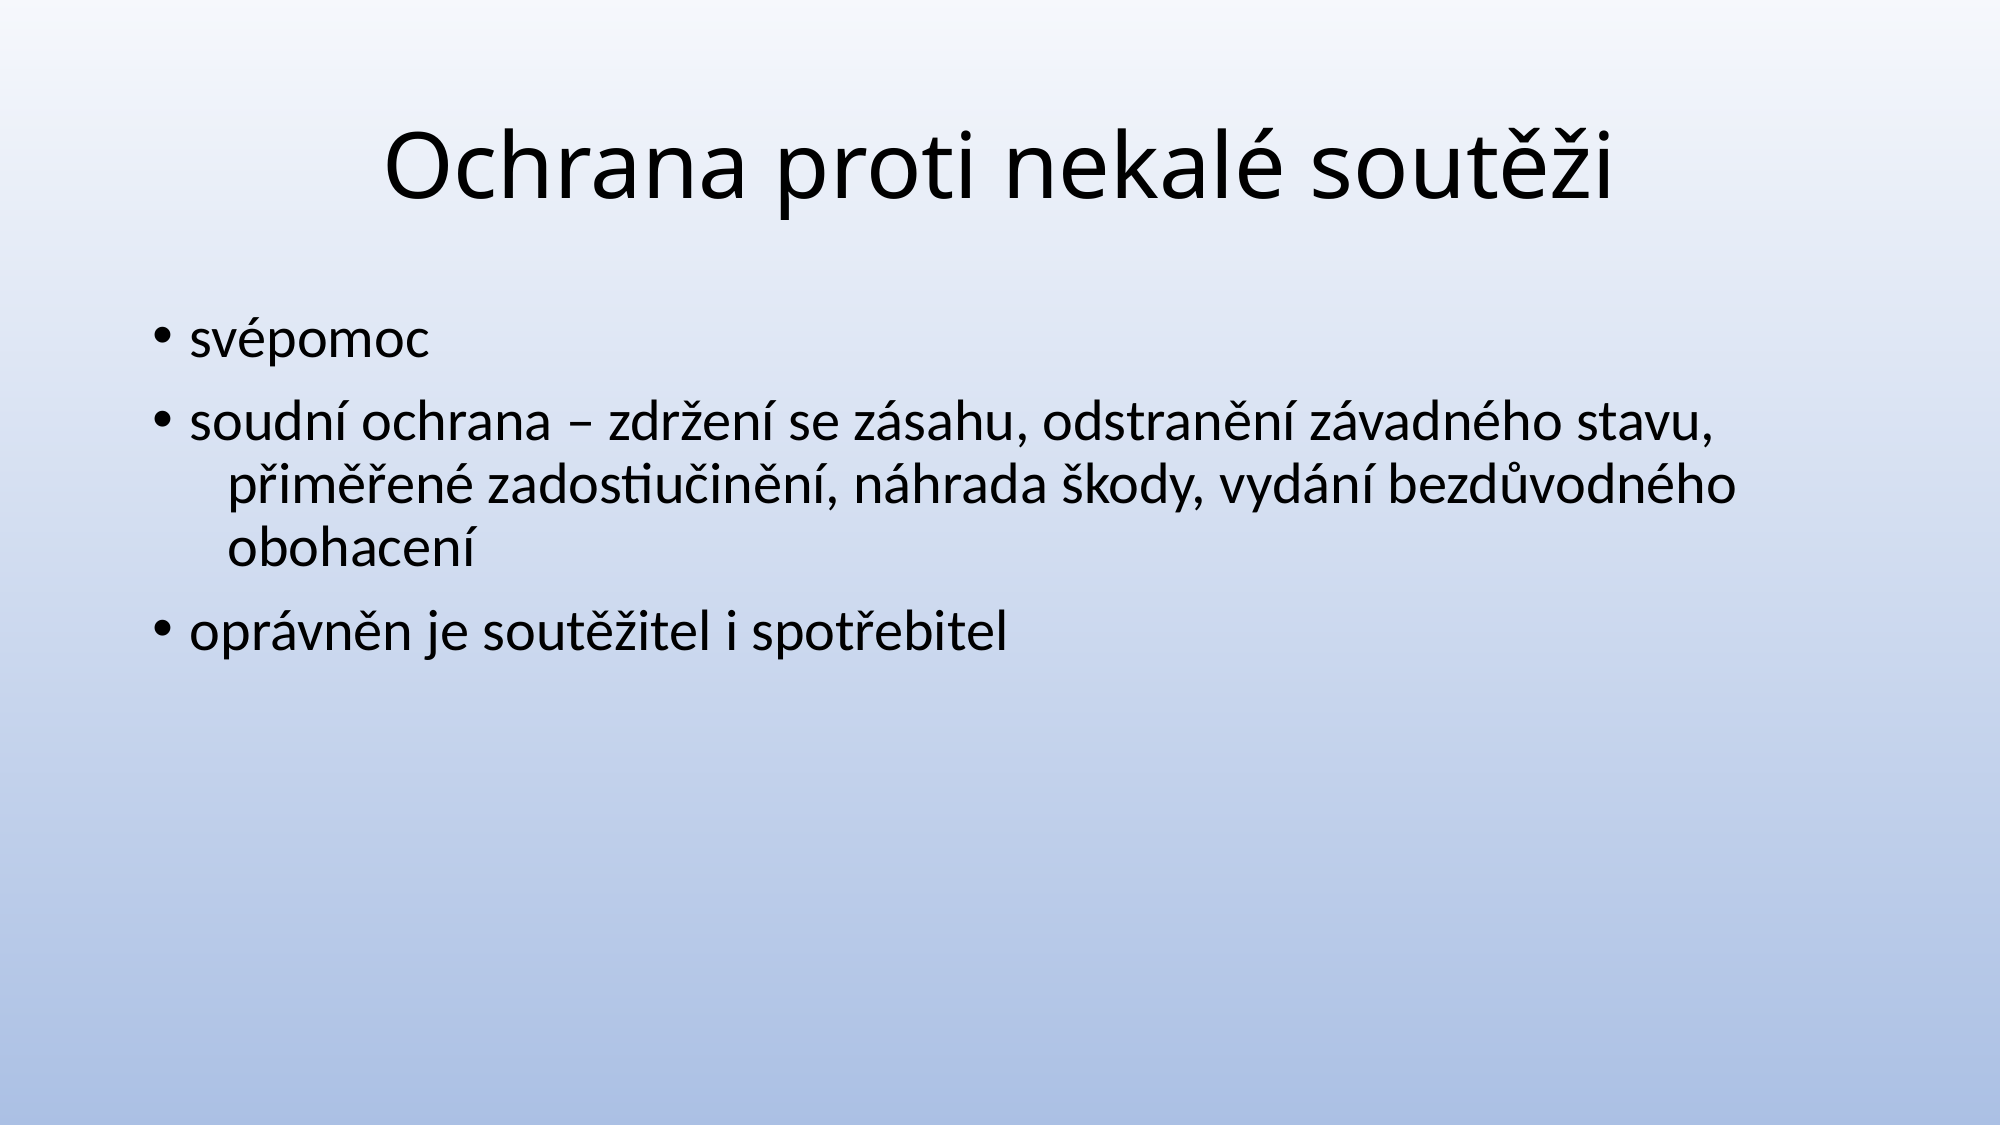

# Ochrana proti nekalé soutěži
svépomoc
soudní ochrana – zdržení se zásahu, odstranění závadného stavu, přiměřené zadostiučinění, náhrada škody, vydání bezdůvodného obohacení
oprávněn je soutěžitel i spotřebitel